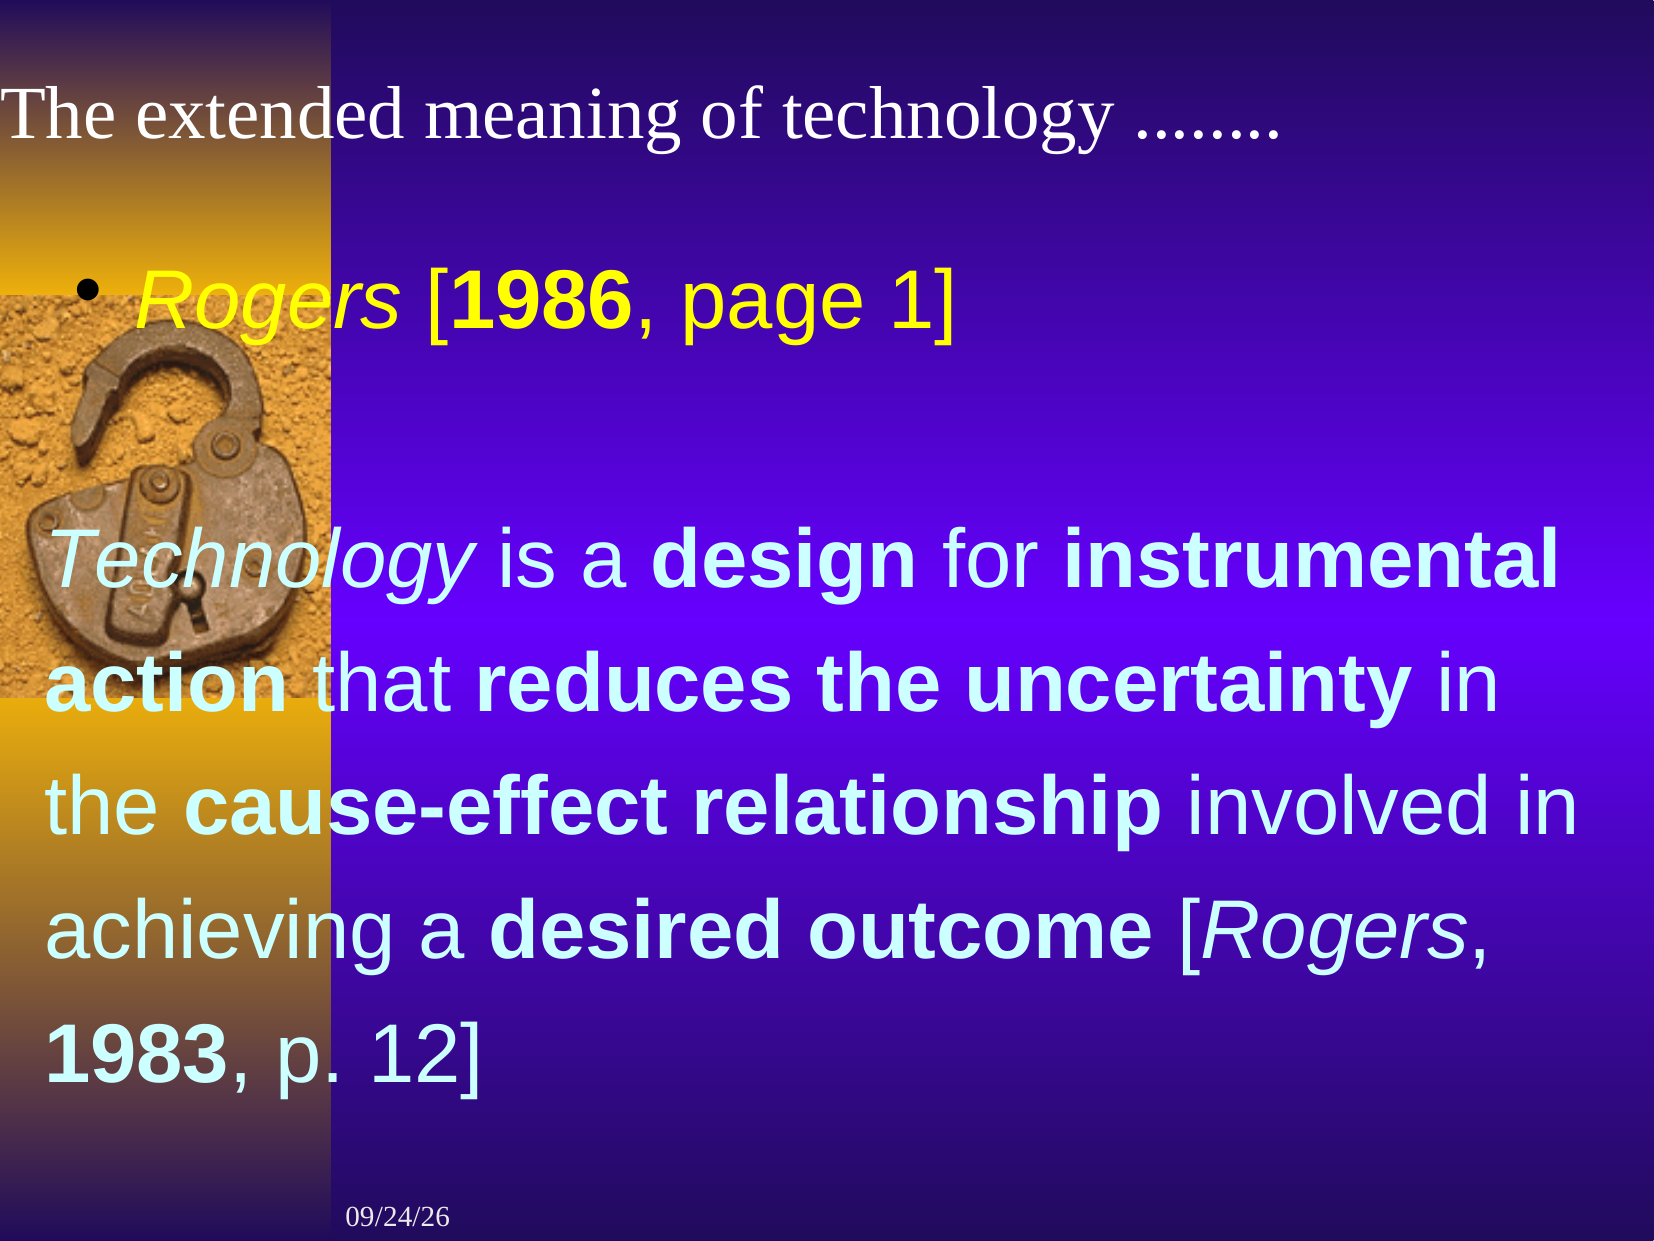

# The extended meaning of technology ........
 Rogers [1986, page 1]
Technology is a design for instrumental action that reduces the uncertainty in the cause-effect relationship involved in achieving a desired outcome [Rogers, 1983, p. 12]